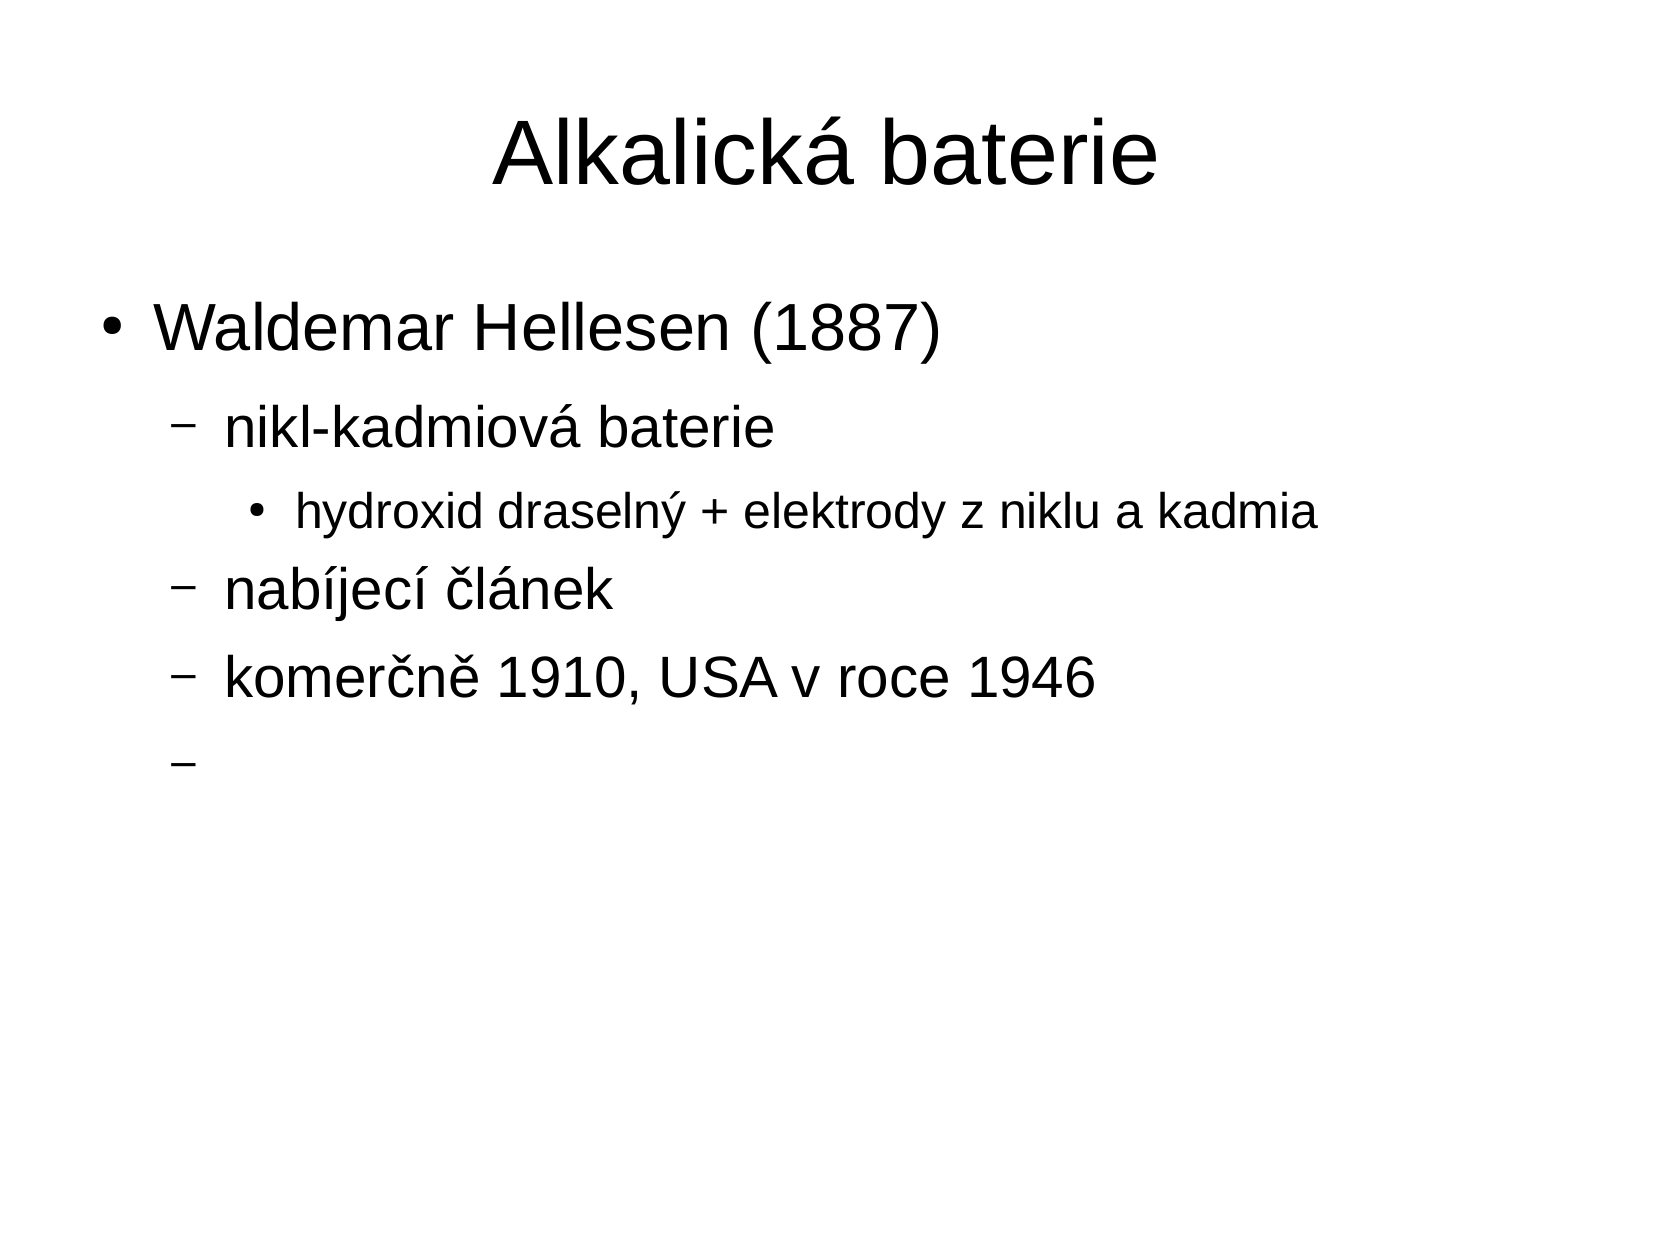

# Alkalická baterie
Waldemar Hellesen (1887)
nikl-kadmiová baterie
hydroxid draselný + elektrody z niklu a kadmia
nabíjecí článek
komerčně 1910, USA v roce 1946